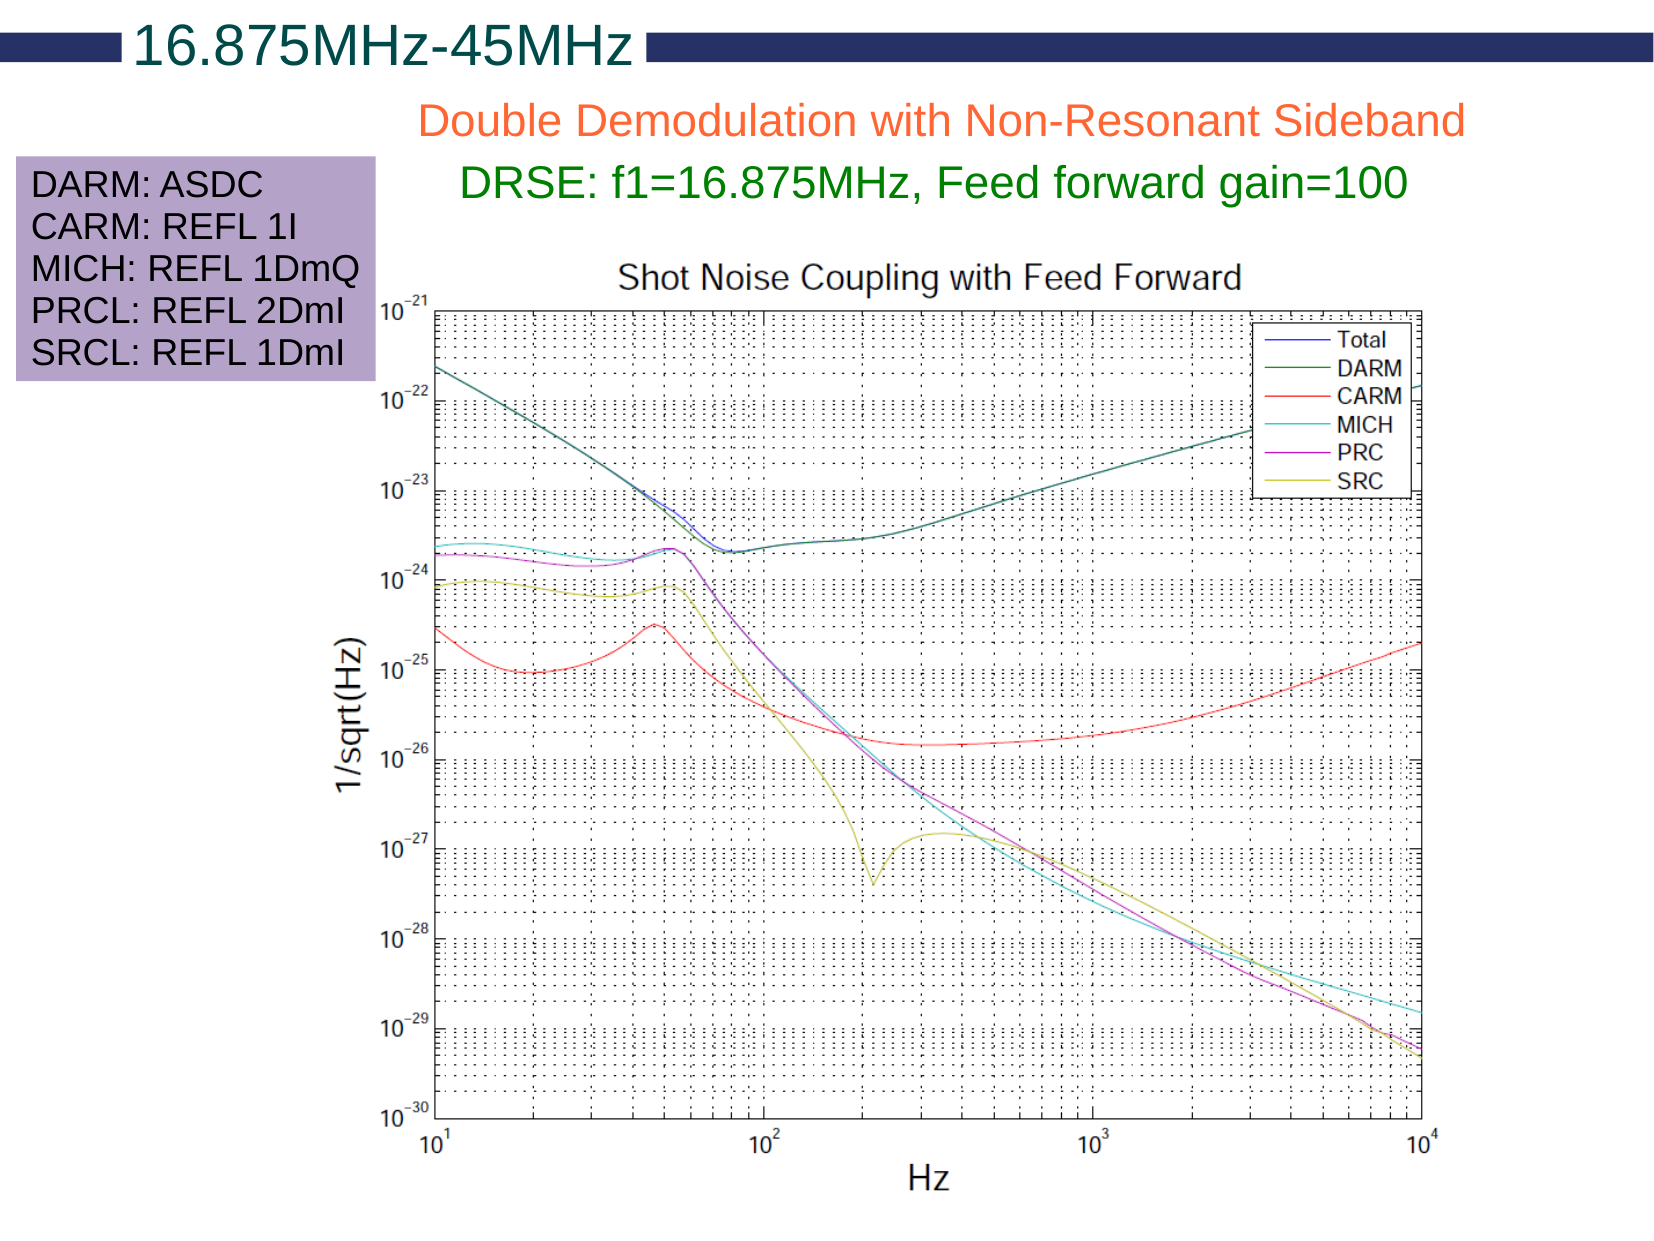

# 16.875MHz-45MHz
Double Demodulation with Non-Resonant Sideband
DRSE: f1=16.875MHz, Feed forward gain=100
DARM: ASDC
CARM: REFL 1I
MICH: REFL 1DmQ
PRCL: REFL 2DmI
SRCL: REFL 1DmI